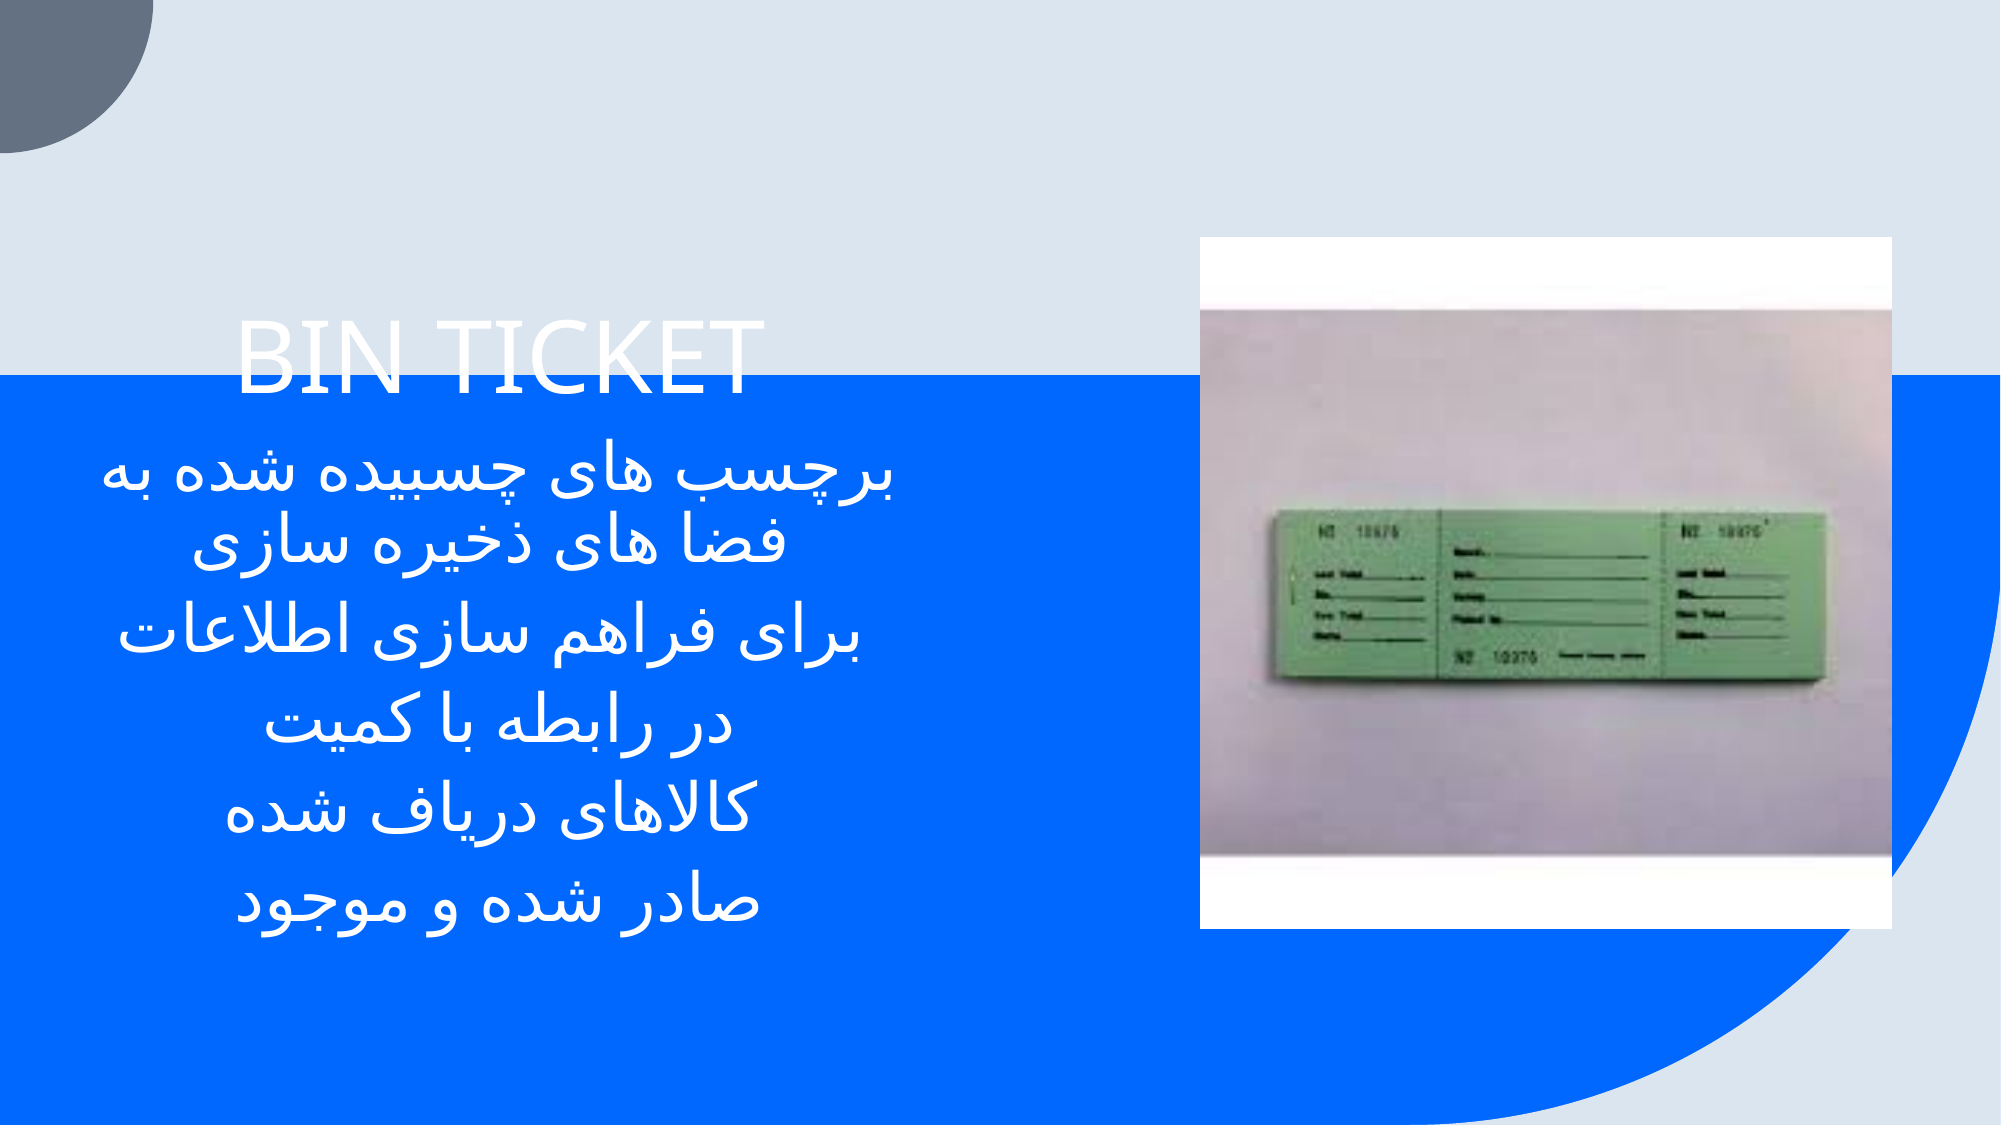

# BIN TICKET
برچسب های چسبیده شده به فضا های ذخیره سازی
برای فراهم سازی اطلاعات
در رابطه با کمیت
کالاهای دریاف شده
صادر شده و موجود